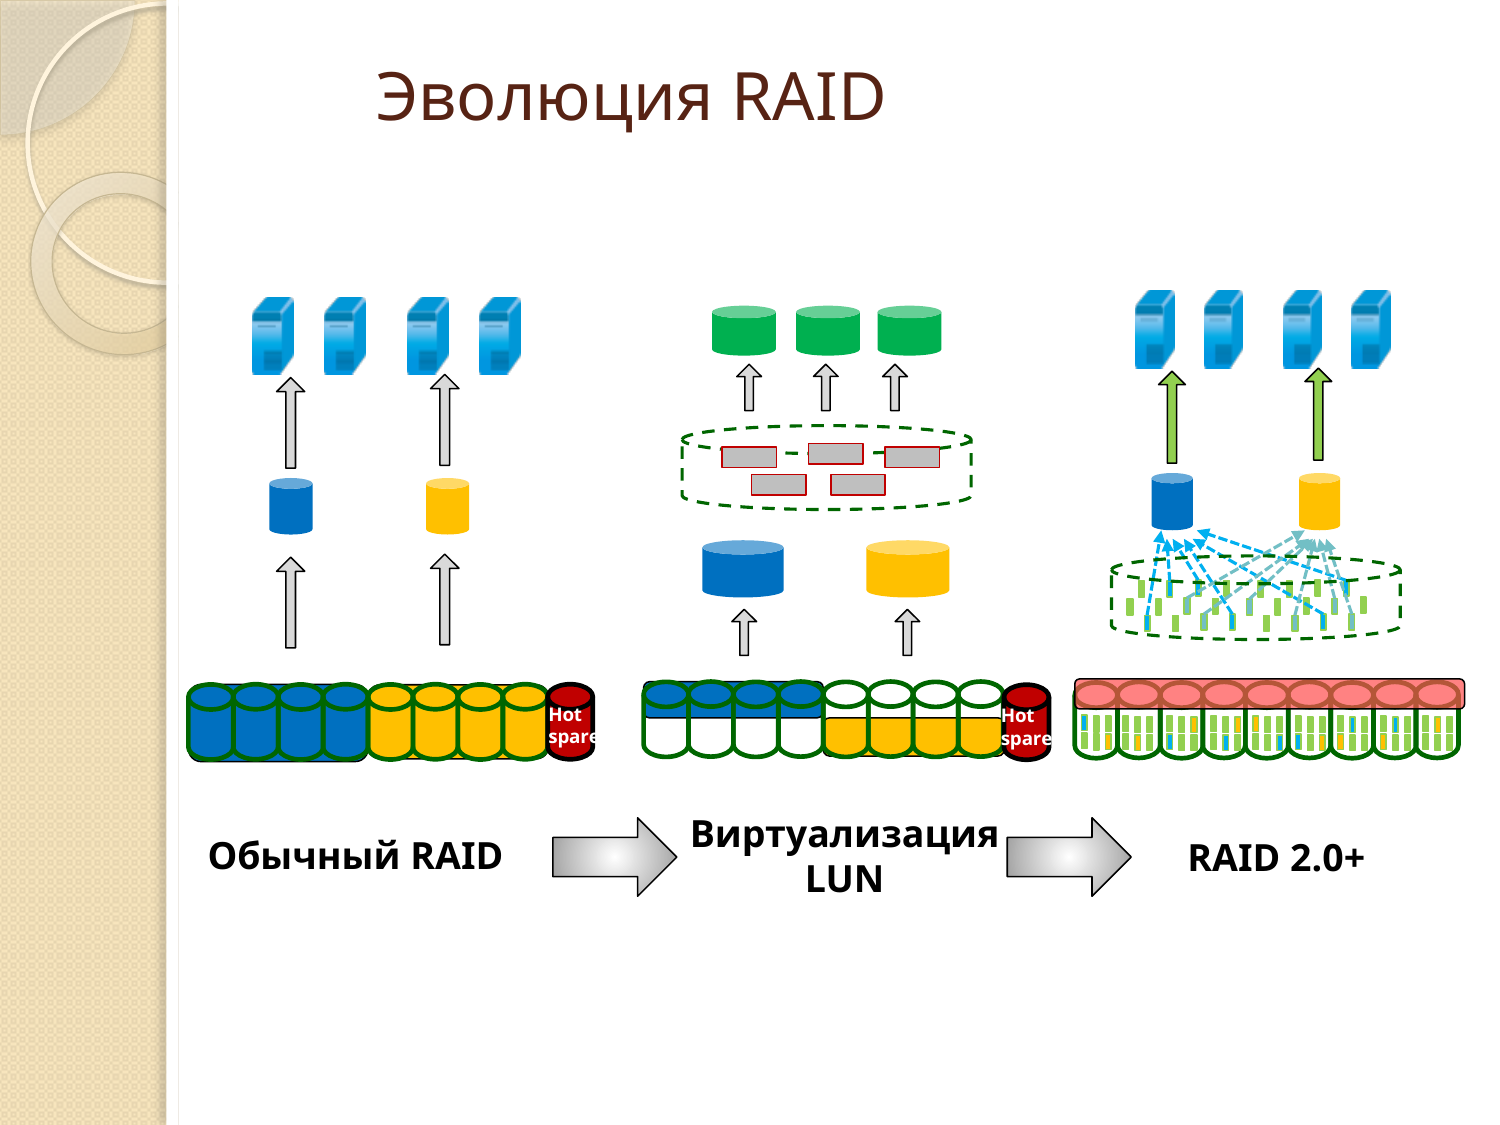

# Эволюция RAID
Hot spare
Виртуализация LUN
Обычный RAID
RAID 2.0+
Hot spare